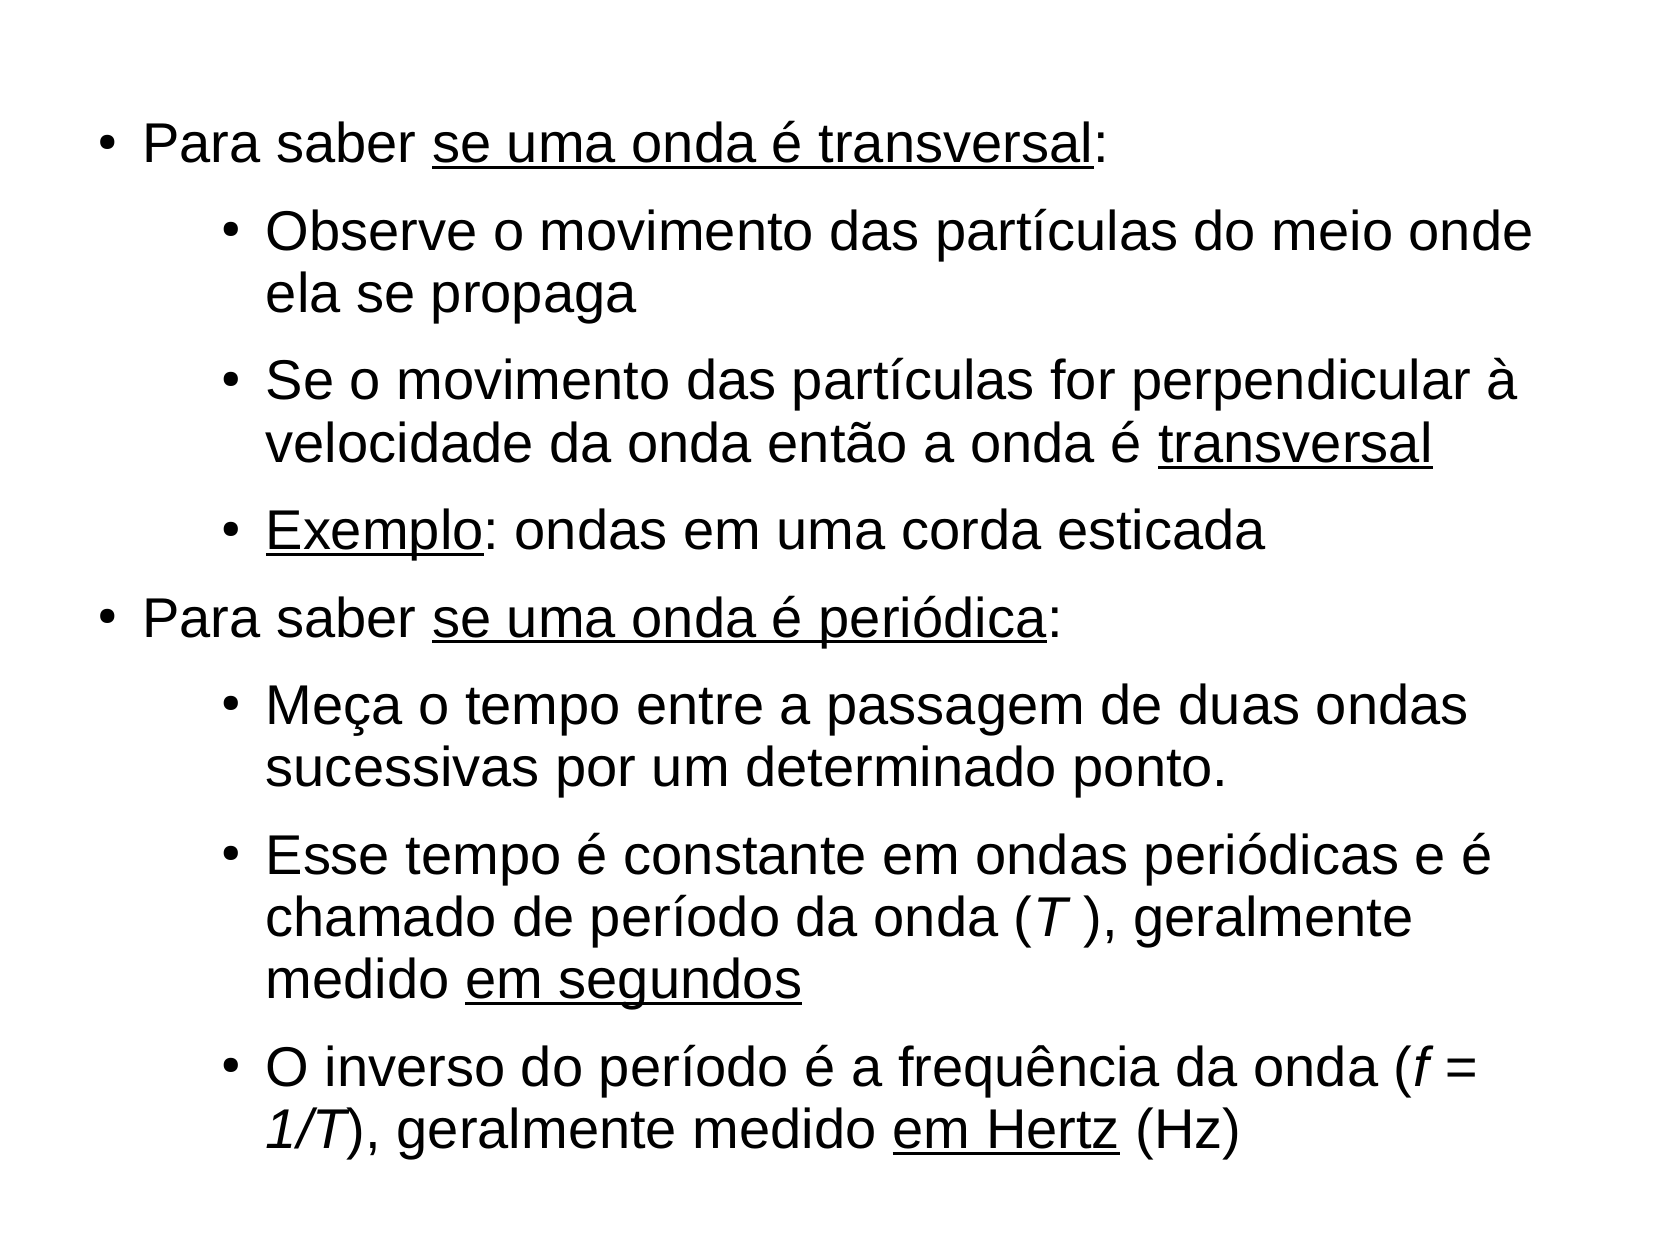

#
Para saber se uma onda é transversal:
Observe o movimento das partículas do meio onde ela se propaga
Se o movimento das partículas for perpendicular à velocidade da onda então a onda é transversal
Exemplo: ondas em uma corda esticada
Para saber se uma onda é periódica:
Meça o tempo entre a passagem de duas ondas sucessivas por um determinado ponto.
Esse tempo é constante em ondas periódicas e é chamado de período da onda (T ), geralmente medido em segundos
O inverso do período é a frequência da onda (f = 1/T), geralmente medido em Hertz (Hz)